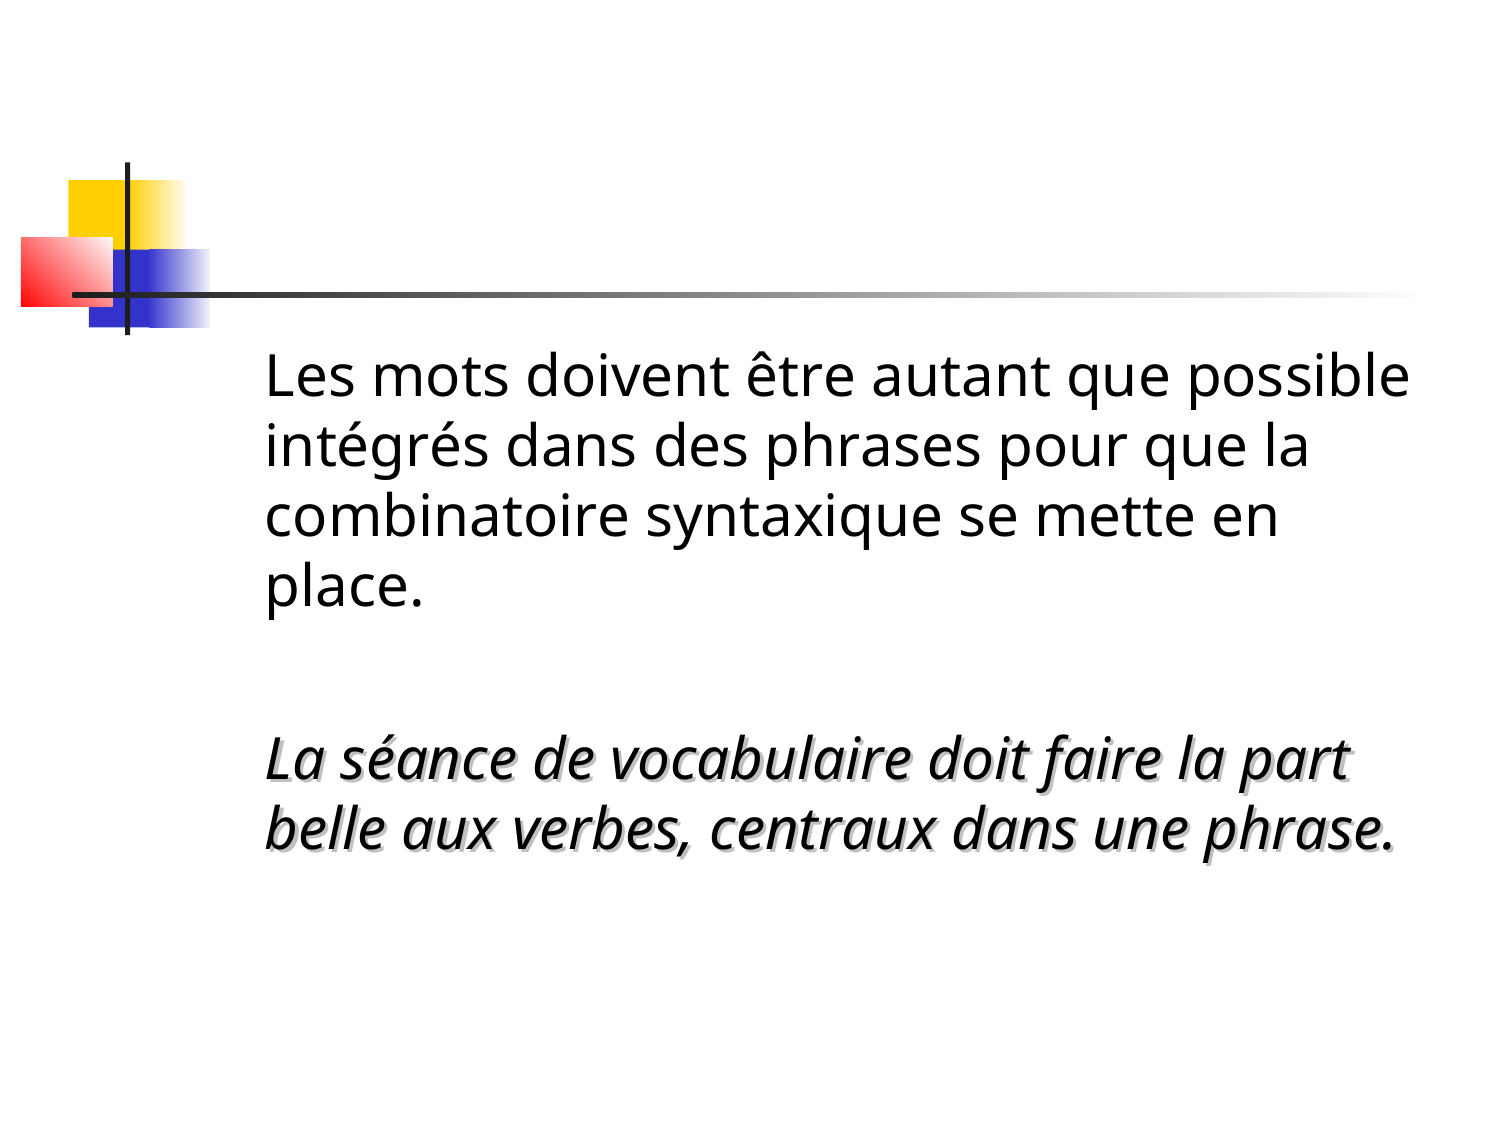

#
Les mots doivent être autant que possible intégrés dans des phrases pour que la combinatoire syntaxique se mette en place.
La séance de vocabulaire doit faire la part belle aux verbes, centraux dans une phrase.